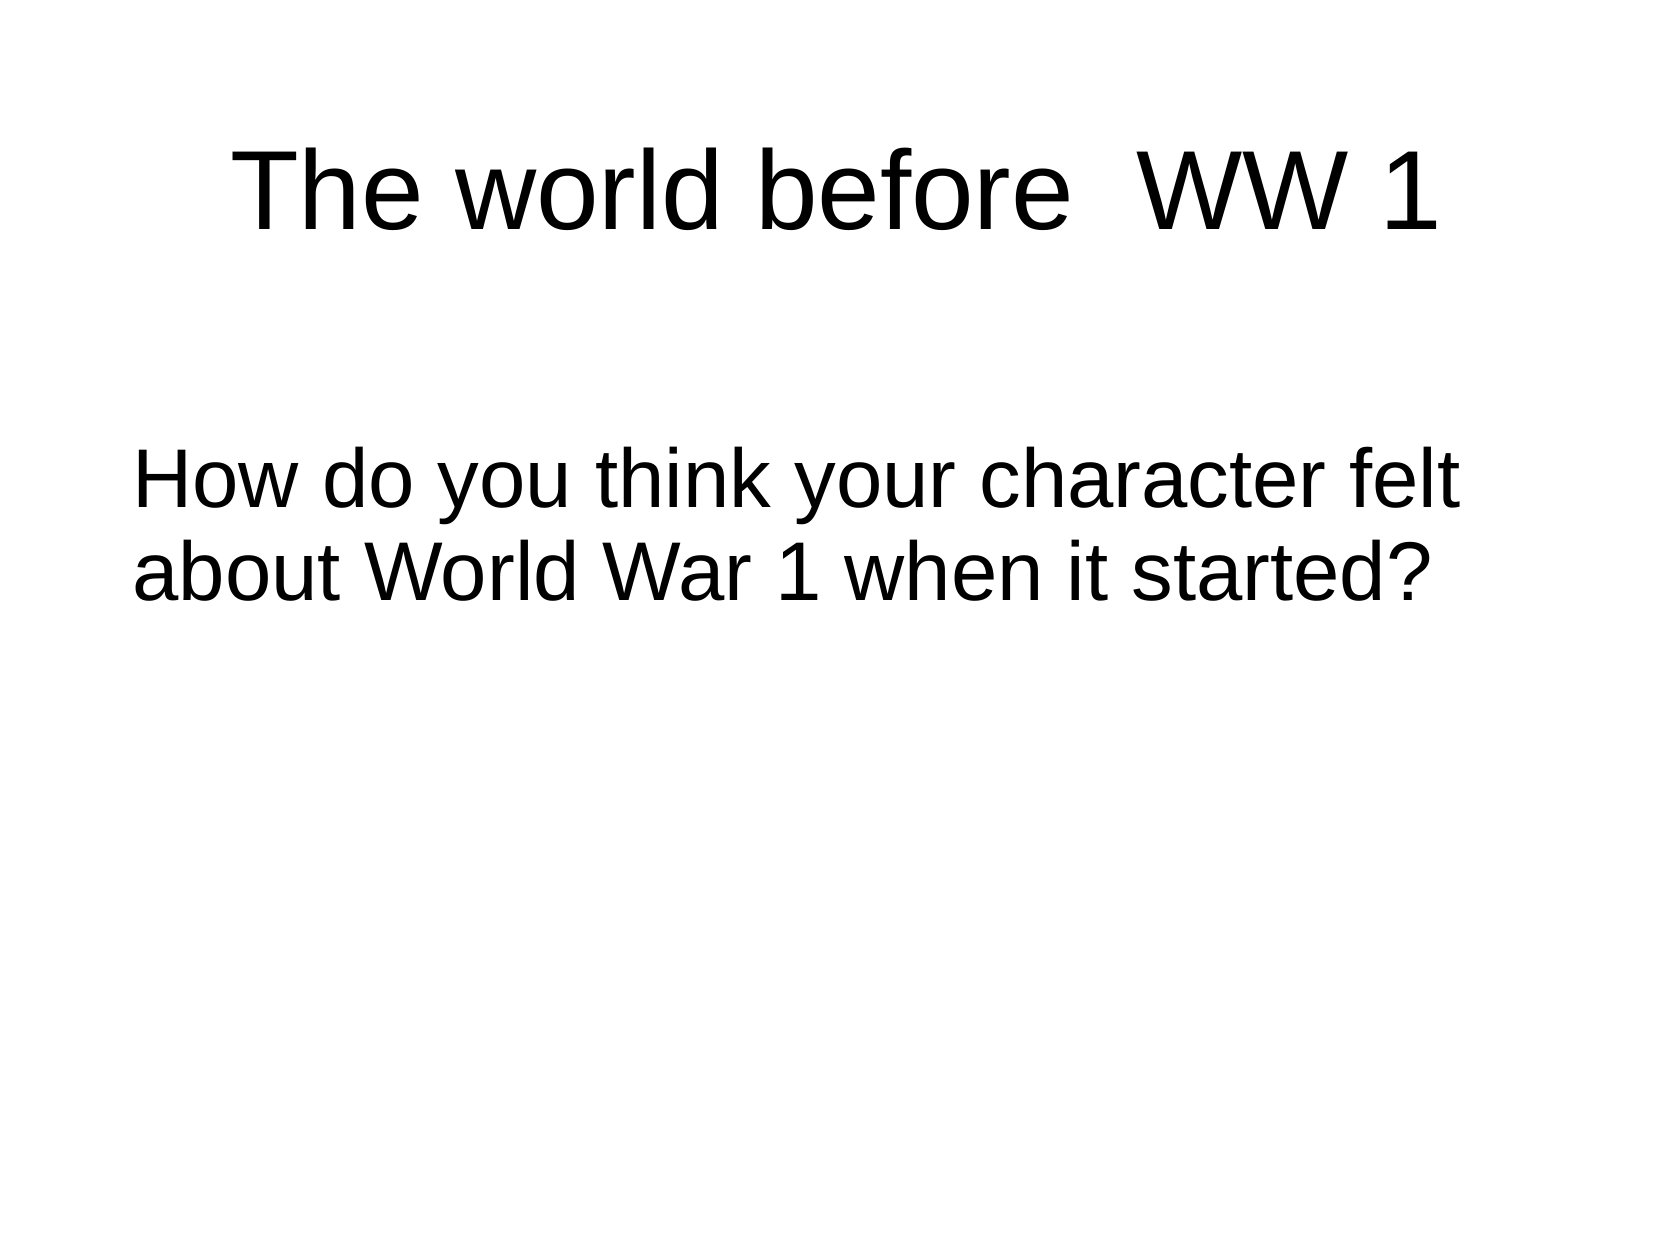

The world before WW 1
How do you think your character felt about World War 1 when it started?